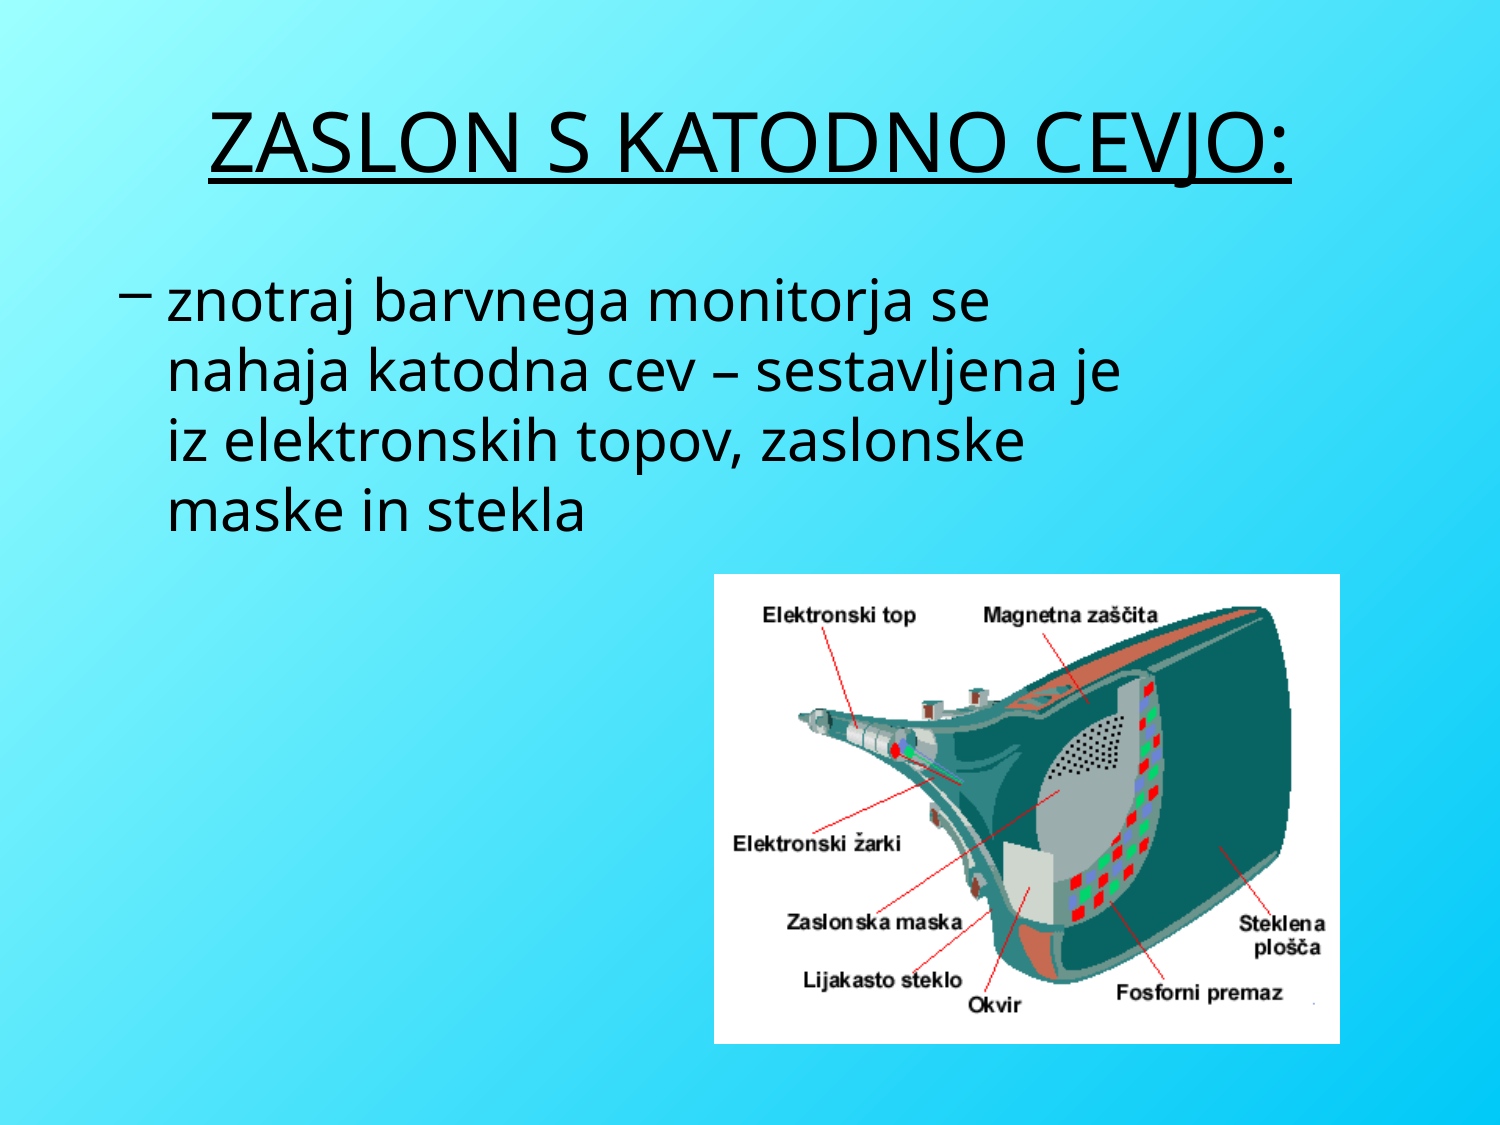

# ZASLON S KATODNO CEVJO:
znotraj barvnega monitorja se nahaja katodna cev – sestavljena je iz elektronskih topov, zaslonske maske in stekla